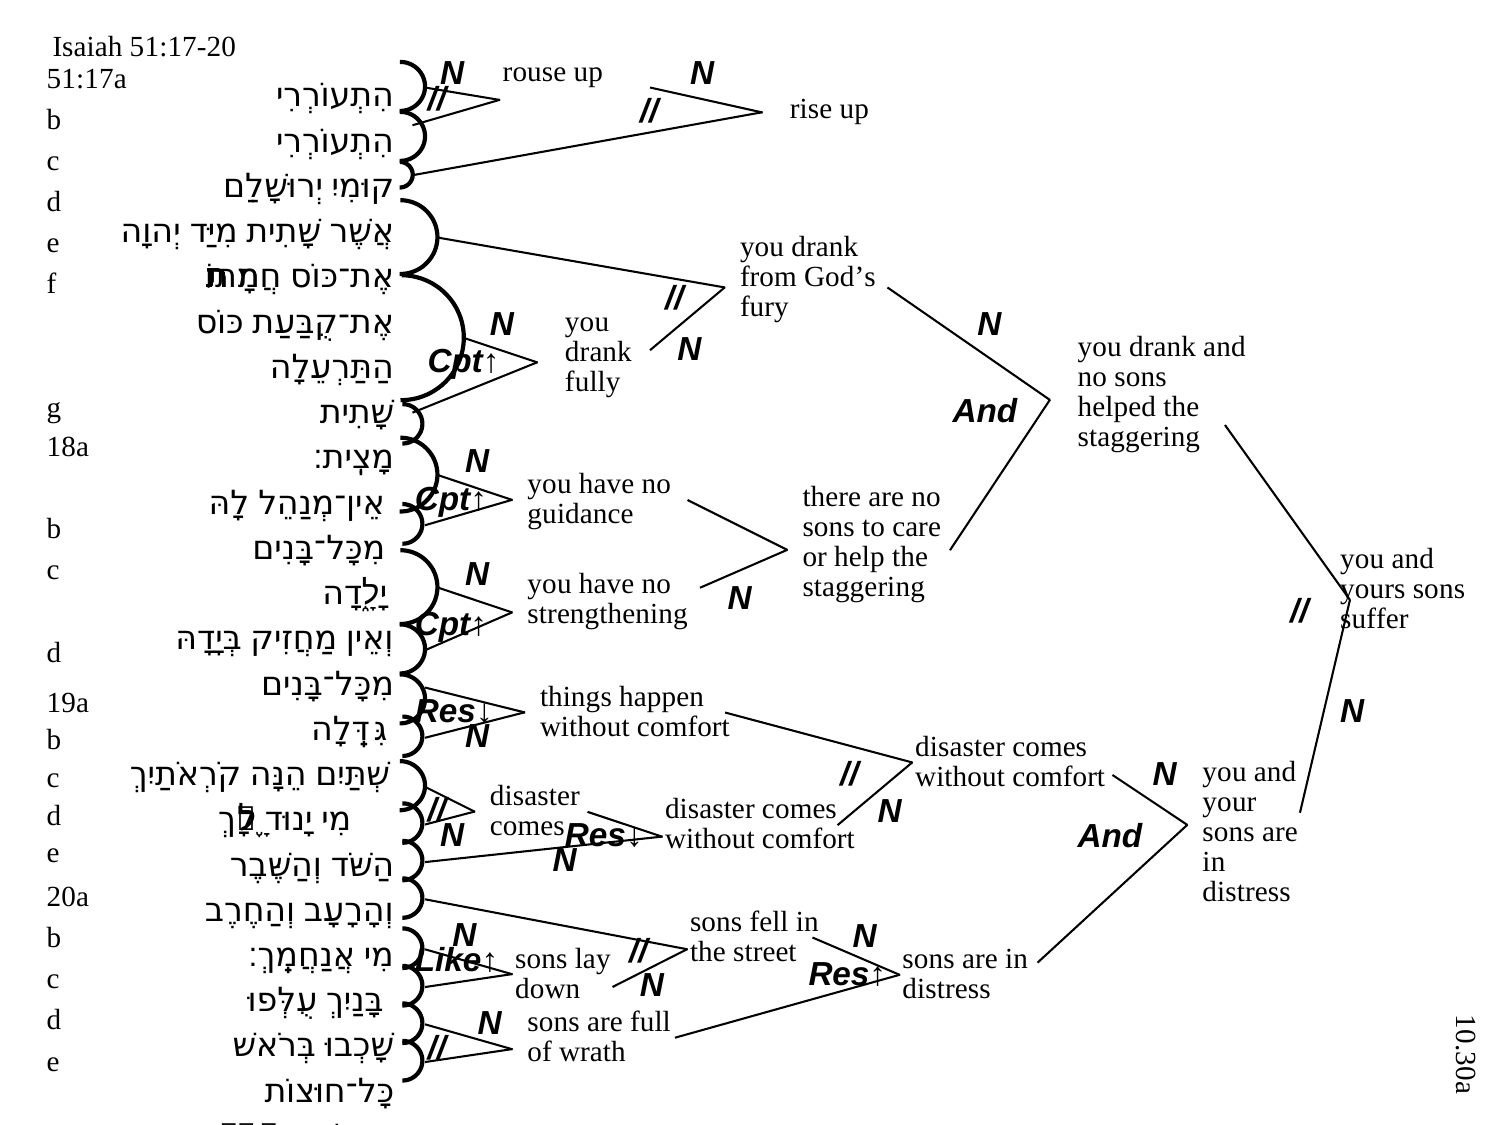

Isaiah 51:17-20
N
rouse up
N
51:17a
b
c
d
e
f
g
הִתְעוֹרְרִי
הִתְעוֹרְרִי
קוּמִיִ יְרוּשָׁלִַם
אֲשֶׁר שָׁתִית מִיַּד יְהוָה
אֶת־כּוֹס חֲמָת֑וֹ
אֶת־קֻבַּעַת כּוֹס
הַתַּרְעֵלָה
שָׁתִית
 מָצִֽית׃
 אֵין־מְנַהֵל לָהּ
מִכָּל־בָּנִים
יָלָ֑דָה
וְאֵין מַחֲזִיק בְּיָדָהּ
מִכָּל־בָּנִים
גִּדֵּֽלָה
שְׁתַּיִם הֵנָּה קֹרְאֹתַיִךְ
מִי יָנוּד לָ֪ךְ
הַשֹּׁד וְהַשֶּׁבֶר
וְהָרָעָב וְהַחֶרֶב
מִי אֲנַחֲמֵֽךְ׃
בָּנַיִךְ עֻלְּפוּ
שָׁכְבוּ בְּרֹאשׁ כָּל־חוּּצוֹת
כְּתוֹא מִכְמָ֪ר
הַֽמְלֵאִים חֲמַת־יְהוָה
גַּעֲרַת אֱלֹהַֽיִךְ
//
//
rise up
you drank from God’s fury
//
N
you drank fully
N
N
you drank and no sons helped the staggering
Cpt↑
And
18a
b
c
d
N
you have no guidance
Cpt↑
there are no sons to care or help the staggering
you and yours sons suffer
N
you have no strengthening
N
//
Cpt↑
things happen without comfort
19a
b
c
d
e
Res↓
N
N
disaster comes without comfort
//
N
you and your sons are in distress
disaster comes
//
disaster comes without comfort
N
N
Res↓
And
N
20a
b
c
d
e
sons fell in the street
N
N
//
Like↑
sons lay down
sons are in distress
Res↑
N
N
sons are full of wrath
//
10.30a